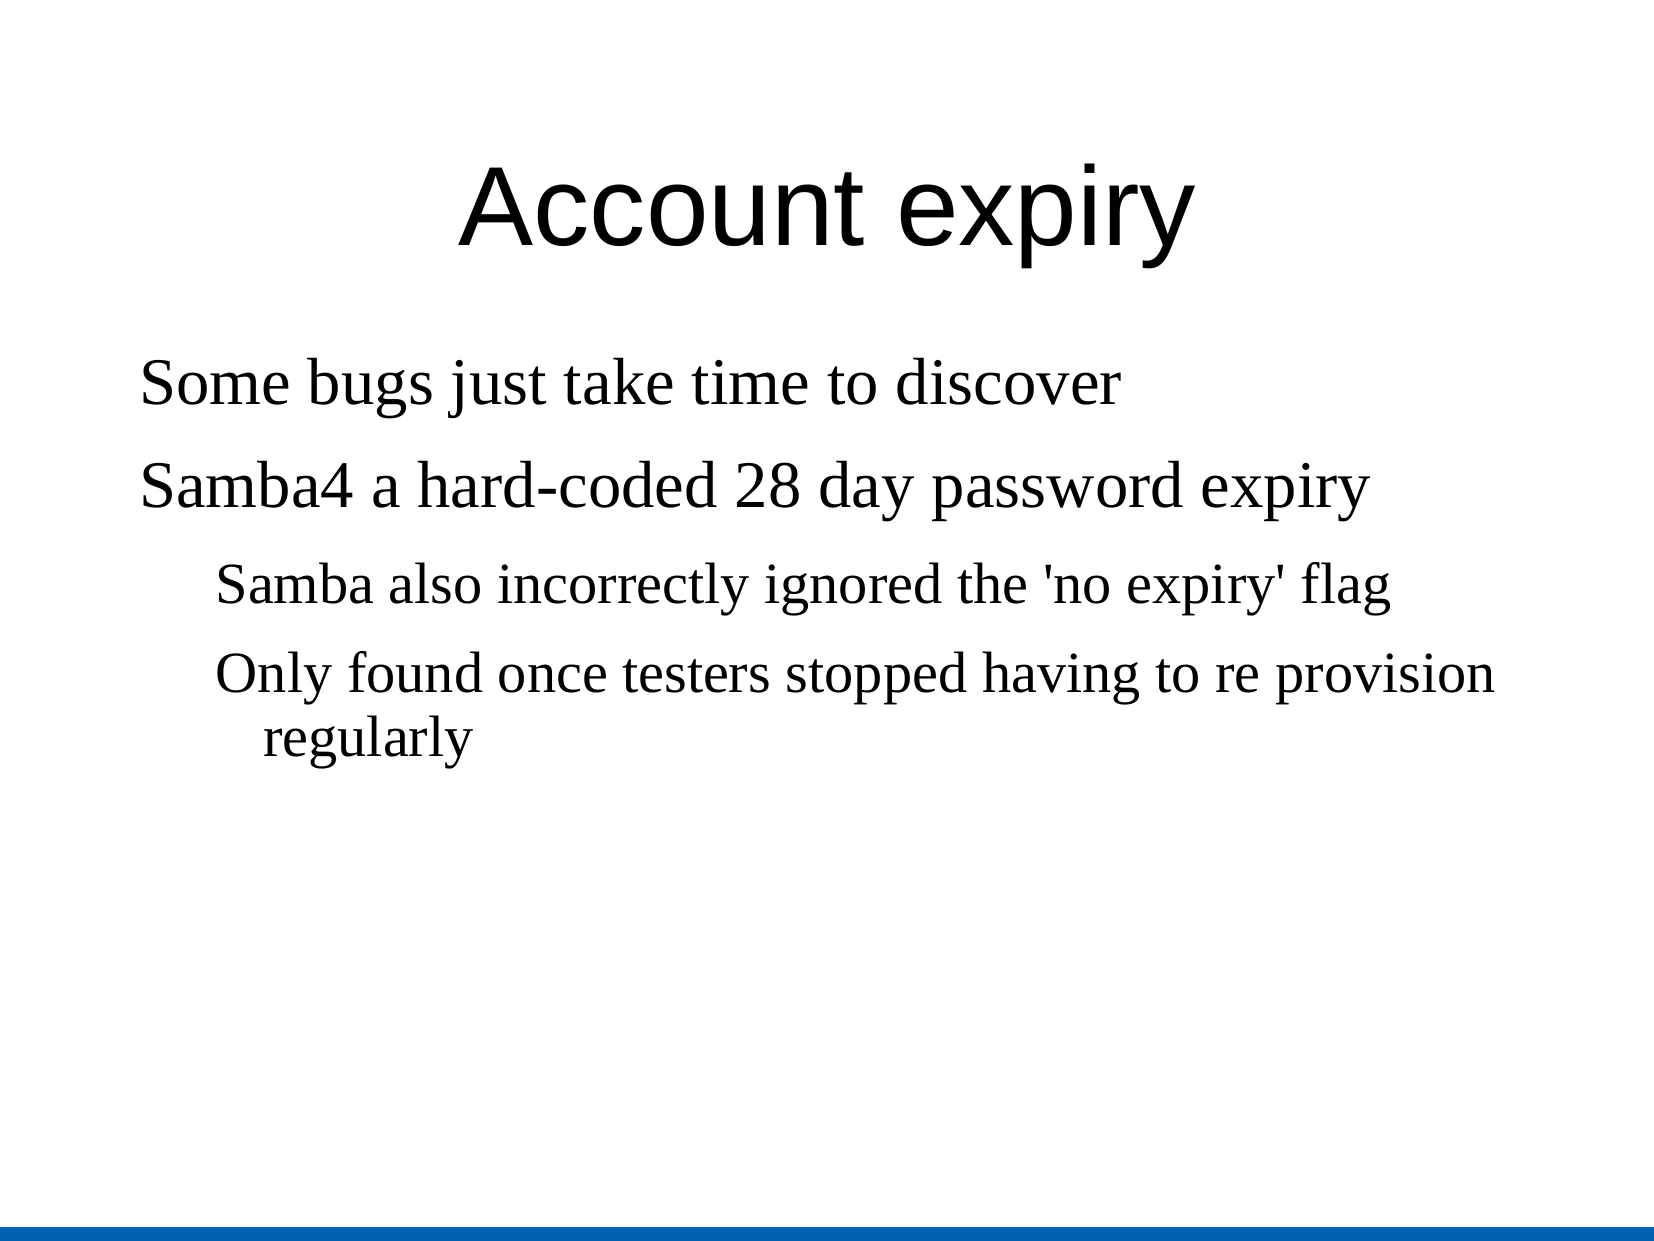

# Account expiry
Some bugs just take time to discover
Samba4 a hard-coded 28 day password expiry
Samba also incorrectly ignored the 'no expiry' flag
Only found once testers stopped having to re provision regularly